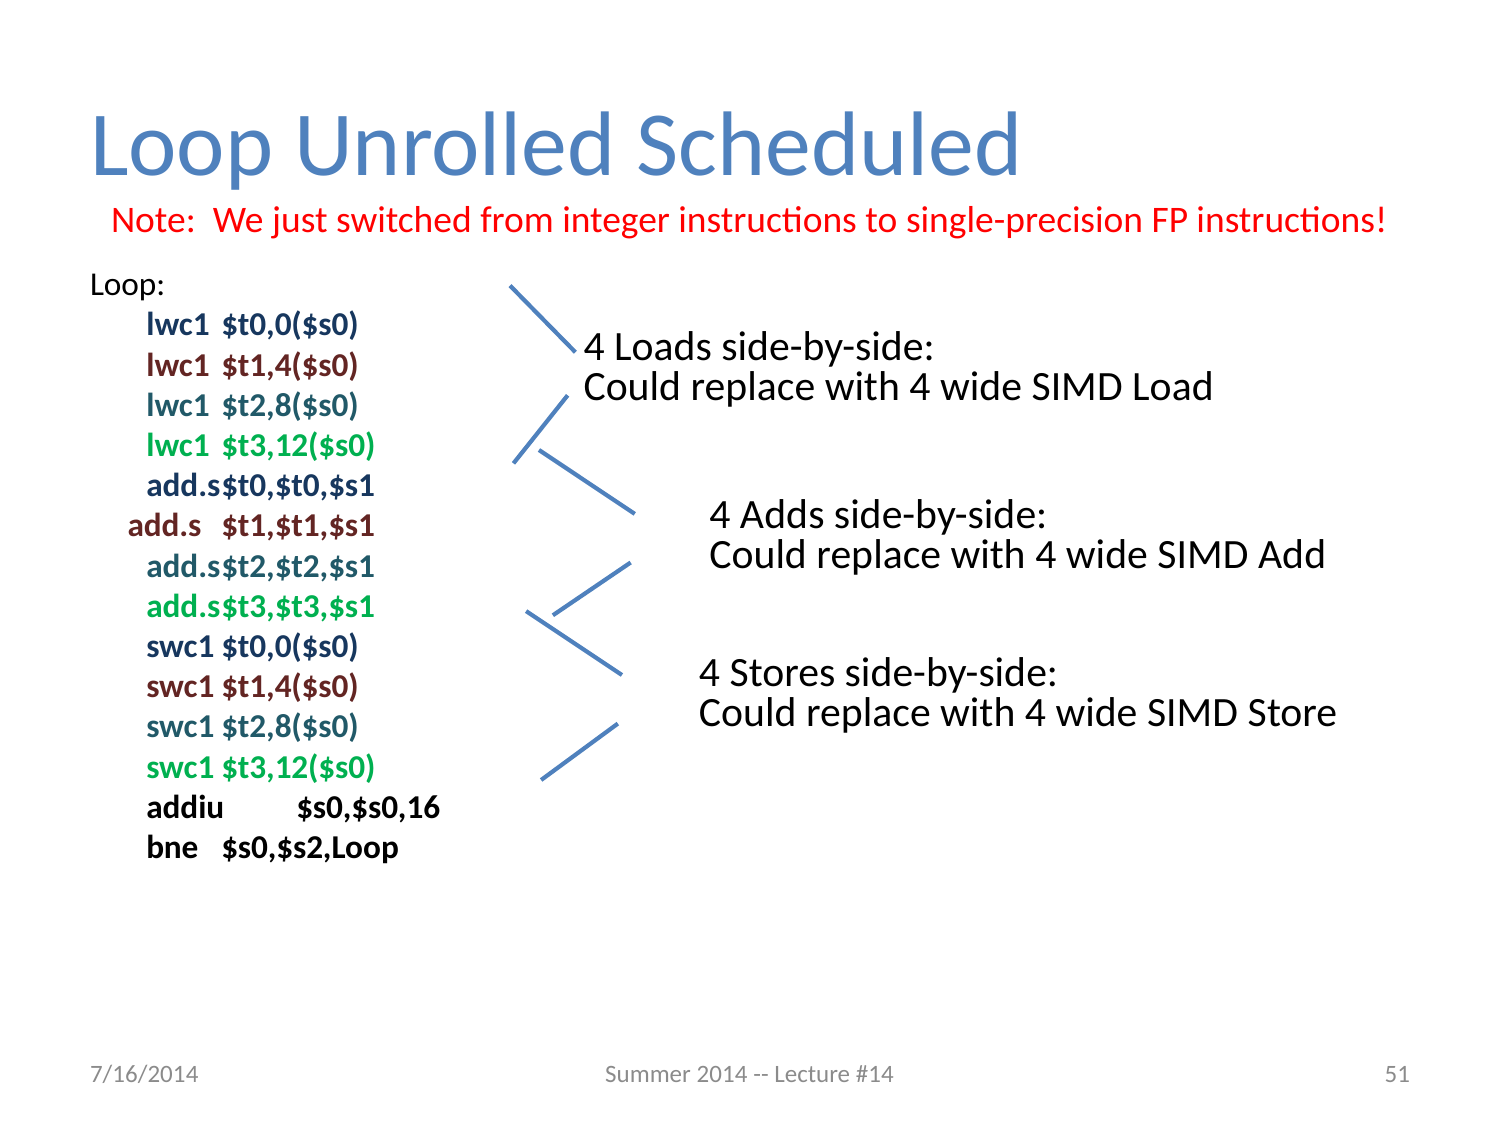

# Loop Unrolled Scheduled
Note: We just switched from integer instructions to single-precision FP instructions!
Loop:
 	lwc1	$t0,0($s0)
	lwc1	$t1,4($s0)
	lwc1	$t2,8($s0)
	lwc1	$t3,12($s0)
	add.s	$t0,$t0,$s1
 add.s	$t1,$t1,$s1
	add.s	$t2,$t2,$s1
	add.s	$t3,$t3,$s1
	swc1	$t0,0($s0)
	swc1	$t1,4($s0)
	swc1	$t2,8($s0)
	swc1	$t3,12($s0)
	addiu	$s0,$s0,16
	bne	$s0,$s2,Loop
4 Loads side-by-side:
Could replace with 4 wide SIMD Load
4 Adds side-by-side:
Could replace with 4 wide SIMD Add
4 Stores side-by-side:
Could replace with 4 wide SIMD Store
7/16/2014
Summer 2014 -- Lecture #14